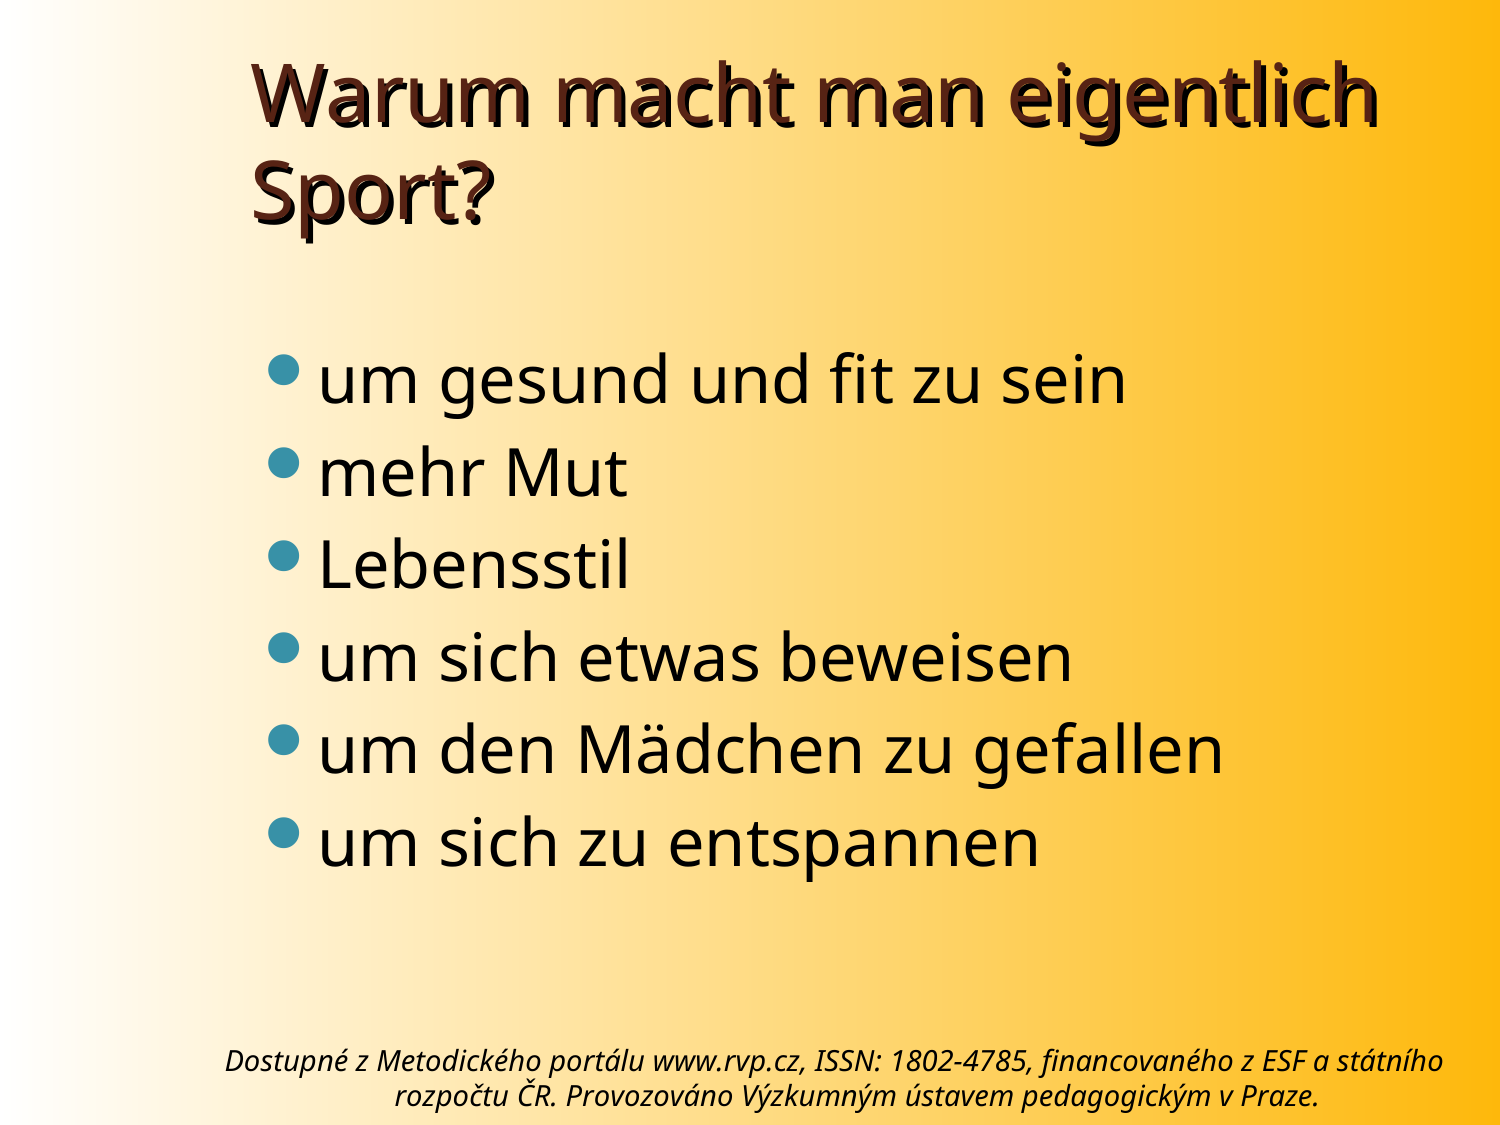

# Warum macht man eigentlich Sport?
um gesund und fit zu sein
mehr Mut
Lebensstil
um sich etwas beweisen
um den Mädchen zu gefallen
um sich zu entspannen
Dostupné z Metodického portálu www.rvp.cz, ISSN: 1802-4785, financovaného z ESF a státního rozpočtu ČR. Provozováno Výzkumným ústavem pedagogickým v Praze.